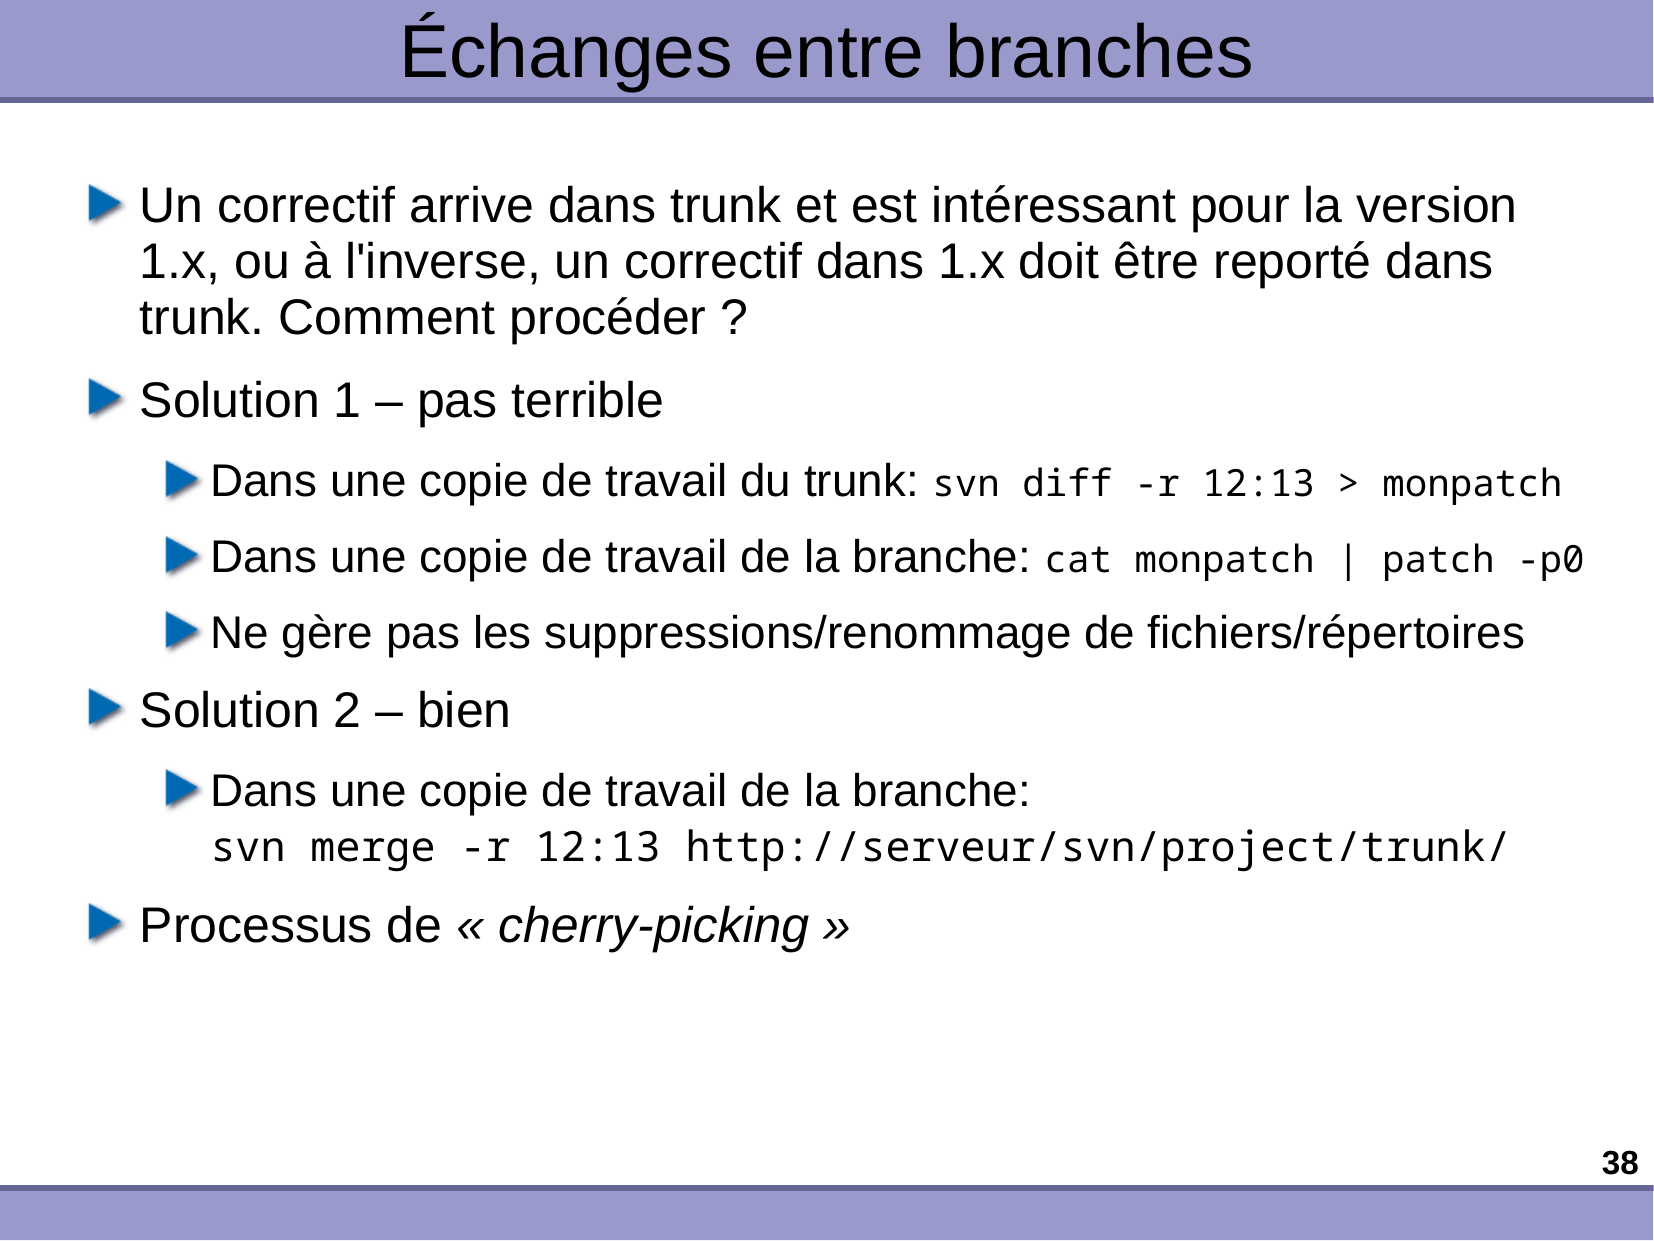

# Échanges entre branches
Un correctif arrive dans trunk et est intéressant pour la version 1.x, ou à l'inverse, un correctif dans 1.x doit être reporté dans trunk. Comment procéder ?
Solution 1 – pas terrible
Dans une copie de travail du trunk: svn diff -r 12:13 > monpatch
Dans une copie de travail de la branche: cat monpatch | patch -p0
Ne gère pas les suppressions/renommage de fichiers/répertoires
Solution 2 – bien
Dans une copie de travail de la branche:
svn merge -r 12:13 http://serveur/svn/project/trunk/
Processus de « cherry-picking »